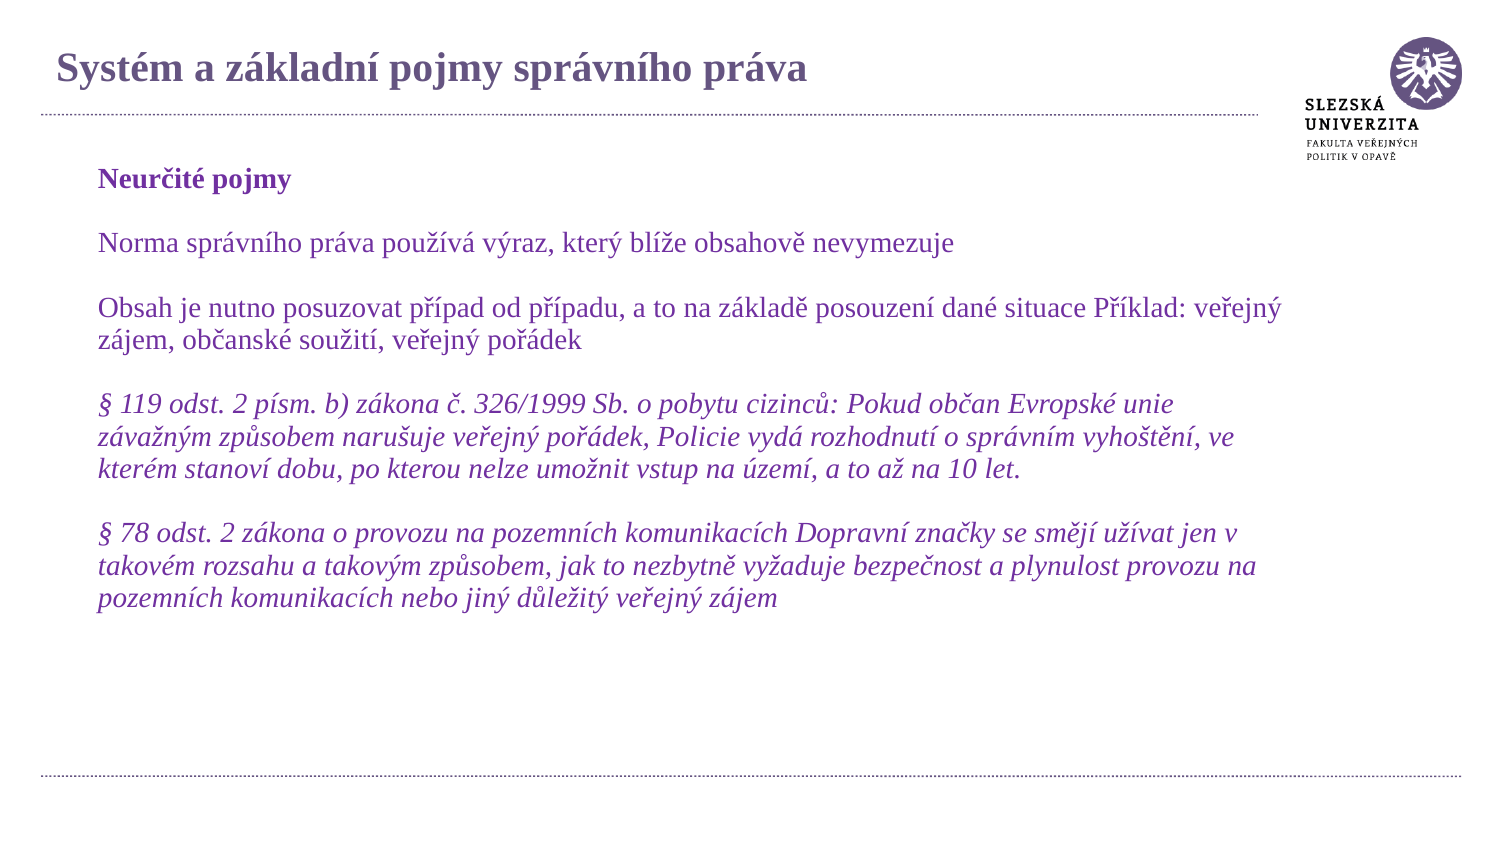

# Systém a základní pojmy správního práva
Neurčité pojmy
Norma správního práva používá výraz, který blíže obsahově nevymezuje
Obsah je nutno posuzovat případ od případu, a to na základě posouzení dané situace Příklad: veřejný zájem, občanské soužití, veřejný pořádek
§ 119 odst. 2 písm. b) zákona č. 326/1999 Sb. o pobytu cizinců: Pokud občan Evropské unie závažným způsobem narušuje veřejný pořádek, Policie vydá rozhodnutí o správním vyhoštění, ve kterém stanoví dobu, po kterou nelze umožnit vstup na území, a to až na 10 let.
§ 78 odst. 2 zákona o provozu na pozemních komunikacích Dopravní značky se smějí užívat jen v takovém rozsahu a takovým způsobem, jak to nezbytně vyžaduje bezpečnost a plynulost provozu na pozemních komunikacích nebo jiný důležitý veřejný zájem